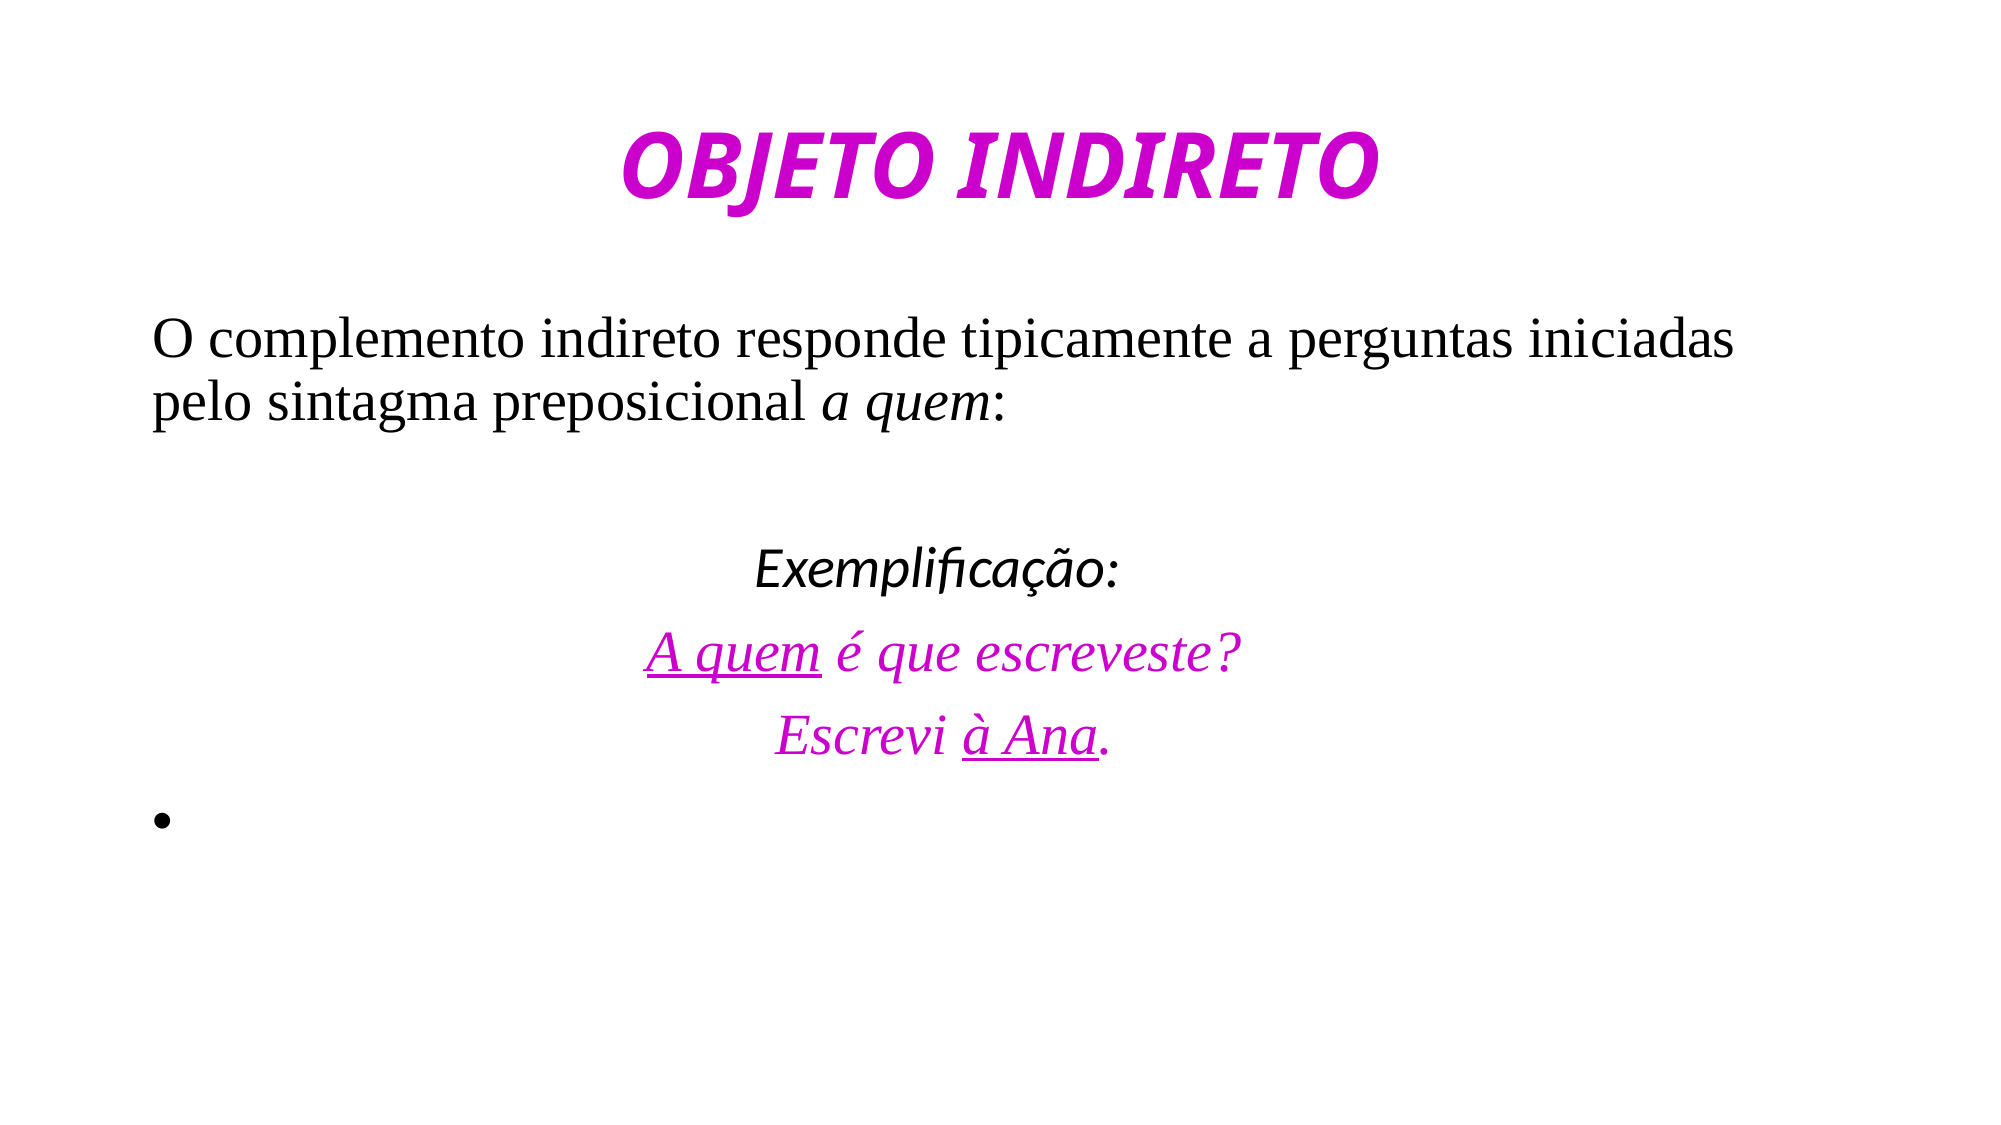

# OBJETO INDIRETO
O complemento indireto responde tipicamente a perguntas iniciadas pelo sintagma preposicional a quem:
Exemplificação:
A quem é que escreveste?
 Escrevi à Ana.